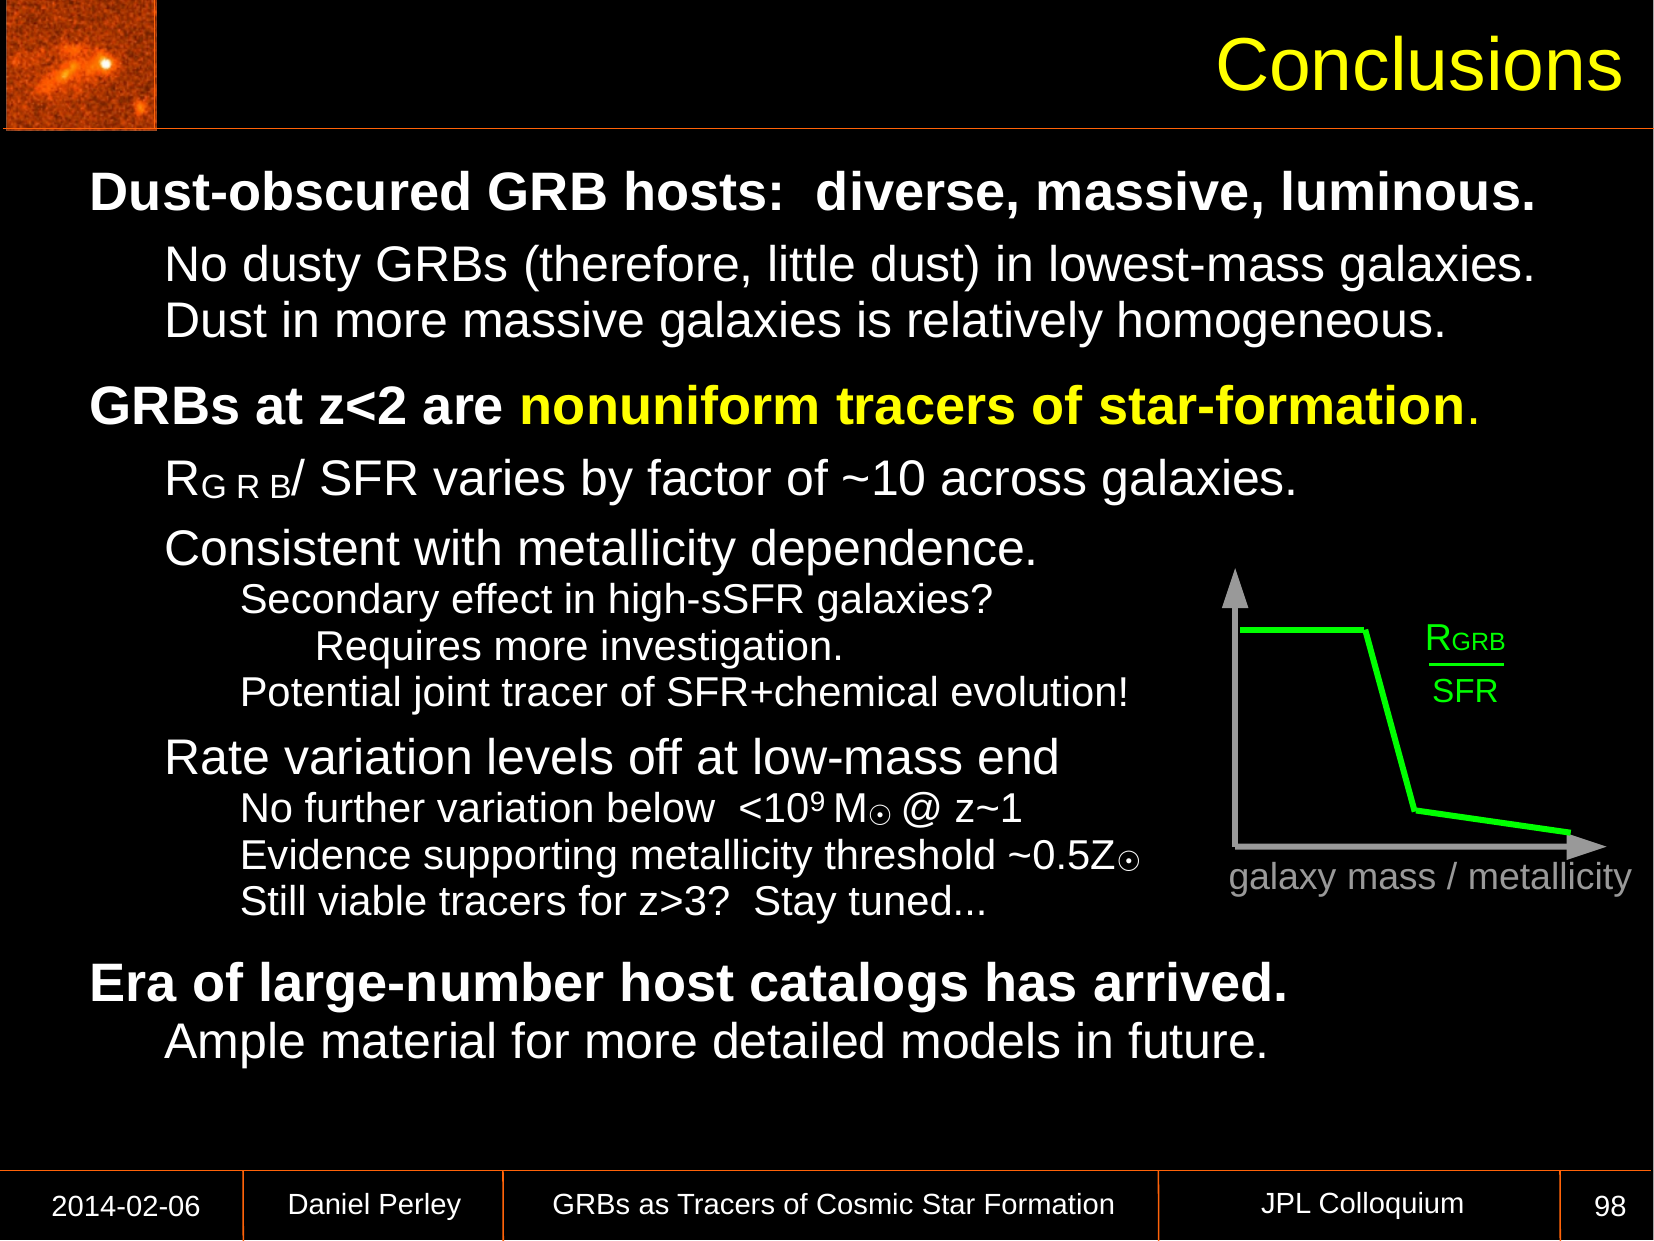

# Conclusions
Dust-obscured GRB hosts: diverse, massive, luminous.
	No dusty GRBs (therefore, little dust) in lowest-mass galaxies.
	Dust in more massive galaxies is relatively homogeneous.
GRBs at z<2 are nonuniform tracers of star-formation.
	RG R B/ SFR varies by factor of ~10 across galaxies.
	Consistent with metallicity dependence.
		Secondary effect in high-sSFR galaxies?
			Requires more investigation.
		Potential joint tracer of SFR+chemical evolution!
	Rate variation levels off at low-mass end
		No further variation below <109 M☉ @ z~1
		Evidence supporting metallicity threshold ~0.5Z☉
		Still viable tracers for z>3? Stay tuned...
Era of large-number host catalogs has arrived.
	Ample material for more detailed models in future.
RGRB
SFR
galaxy mass / metallicity
2014-02-06
98